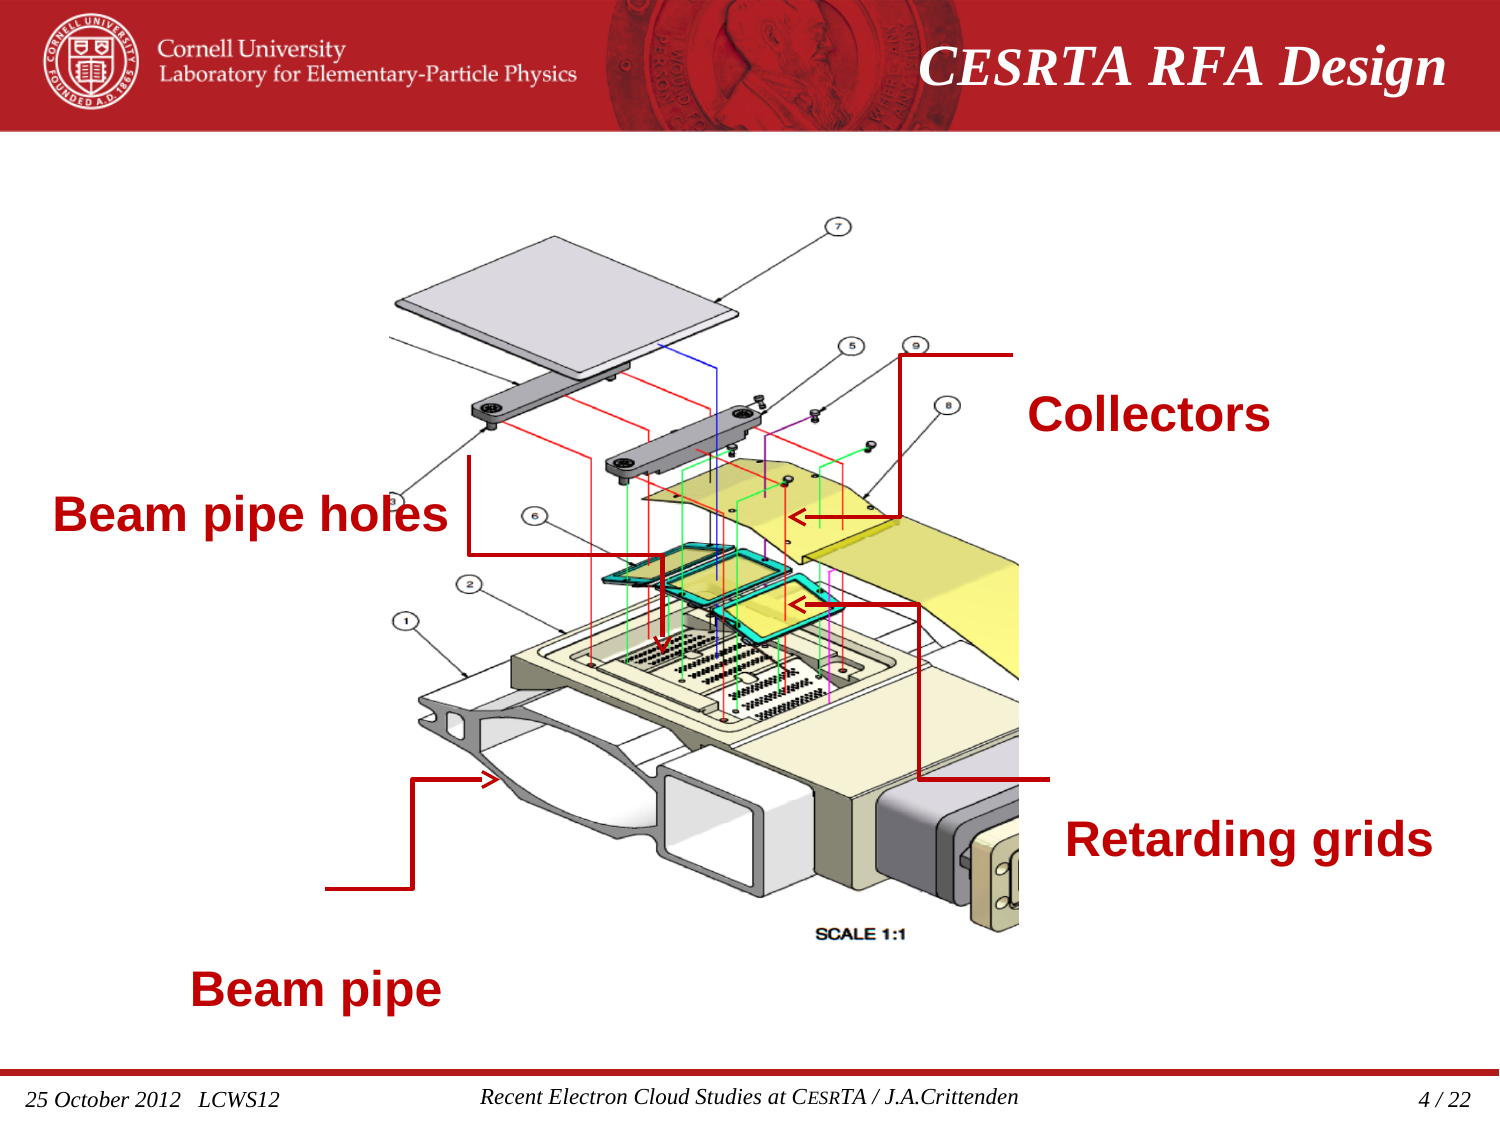

# CESRTA RFA Design
Collectors
Beam pipe holes
Retarding grids
Beam pipe